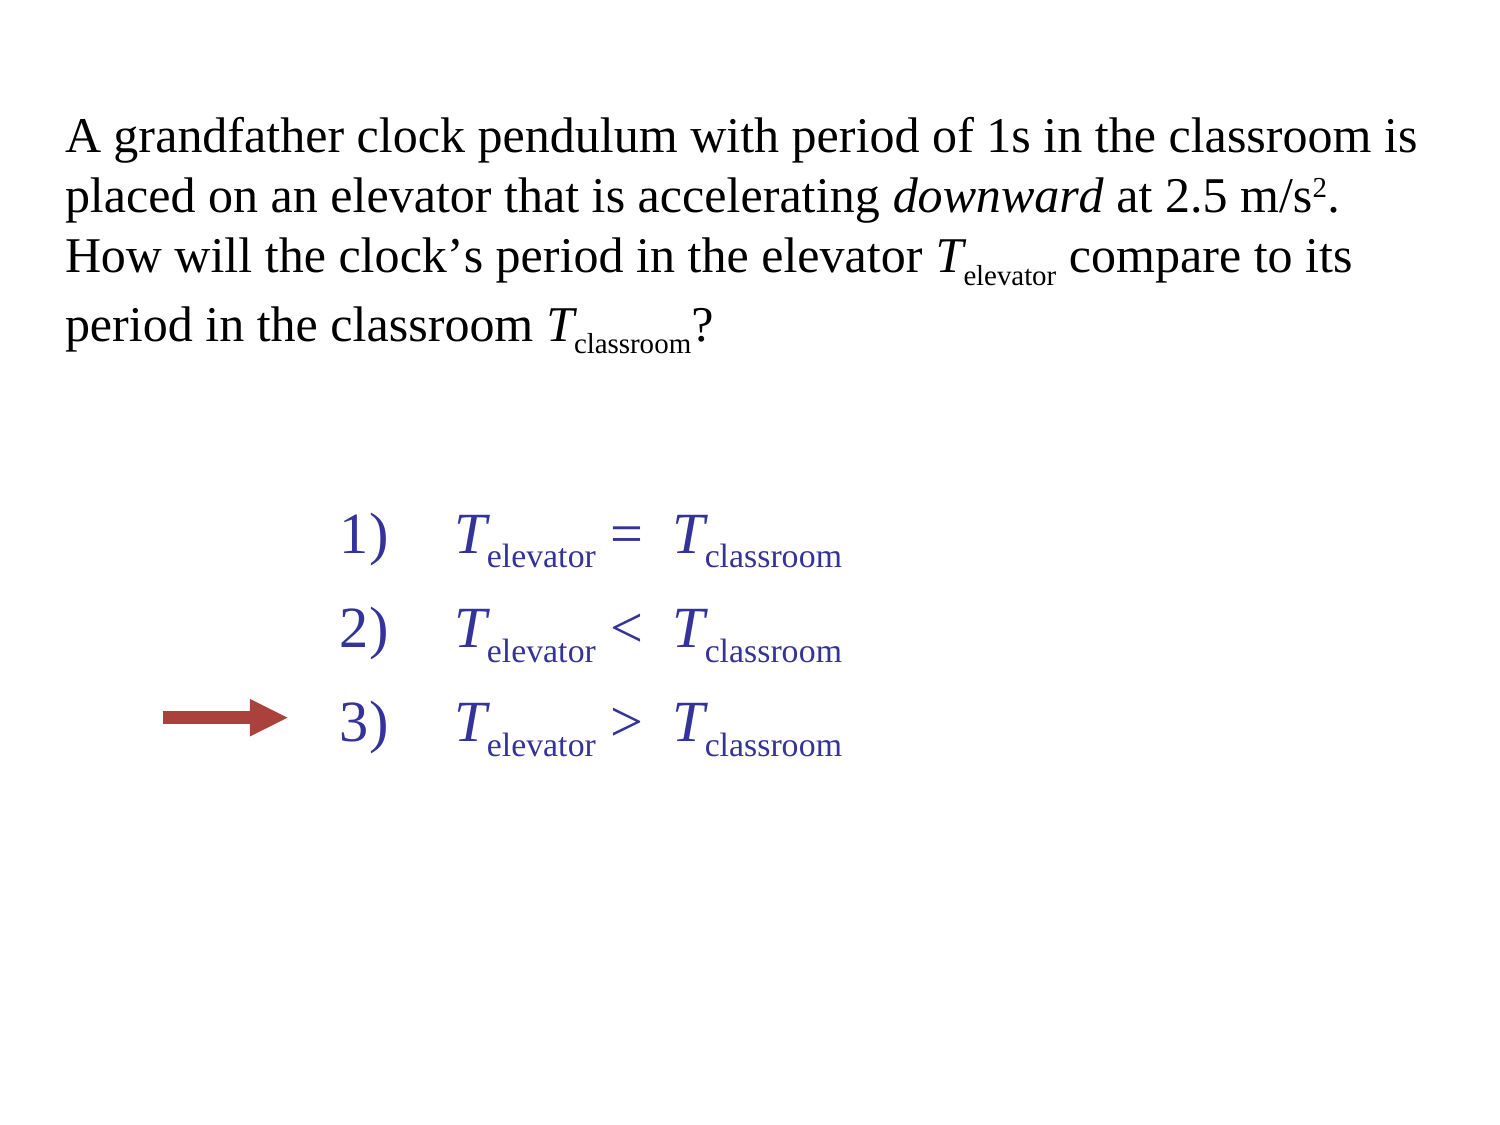

# A grandfather clock pendulum with period of 1s in the classroom is placed on an elevator that is accelerating downward at 2.5 m/s2. How will the clock’s period in the elevator Televator compare to its period in the classroom Tclassroom?
 Televator = Tclassroom
 Televator < Tclassroom
 Televator > Tclassroom